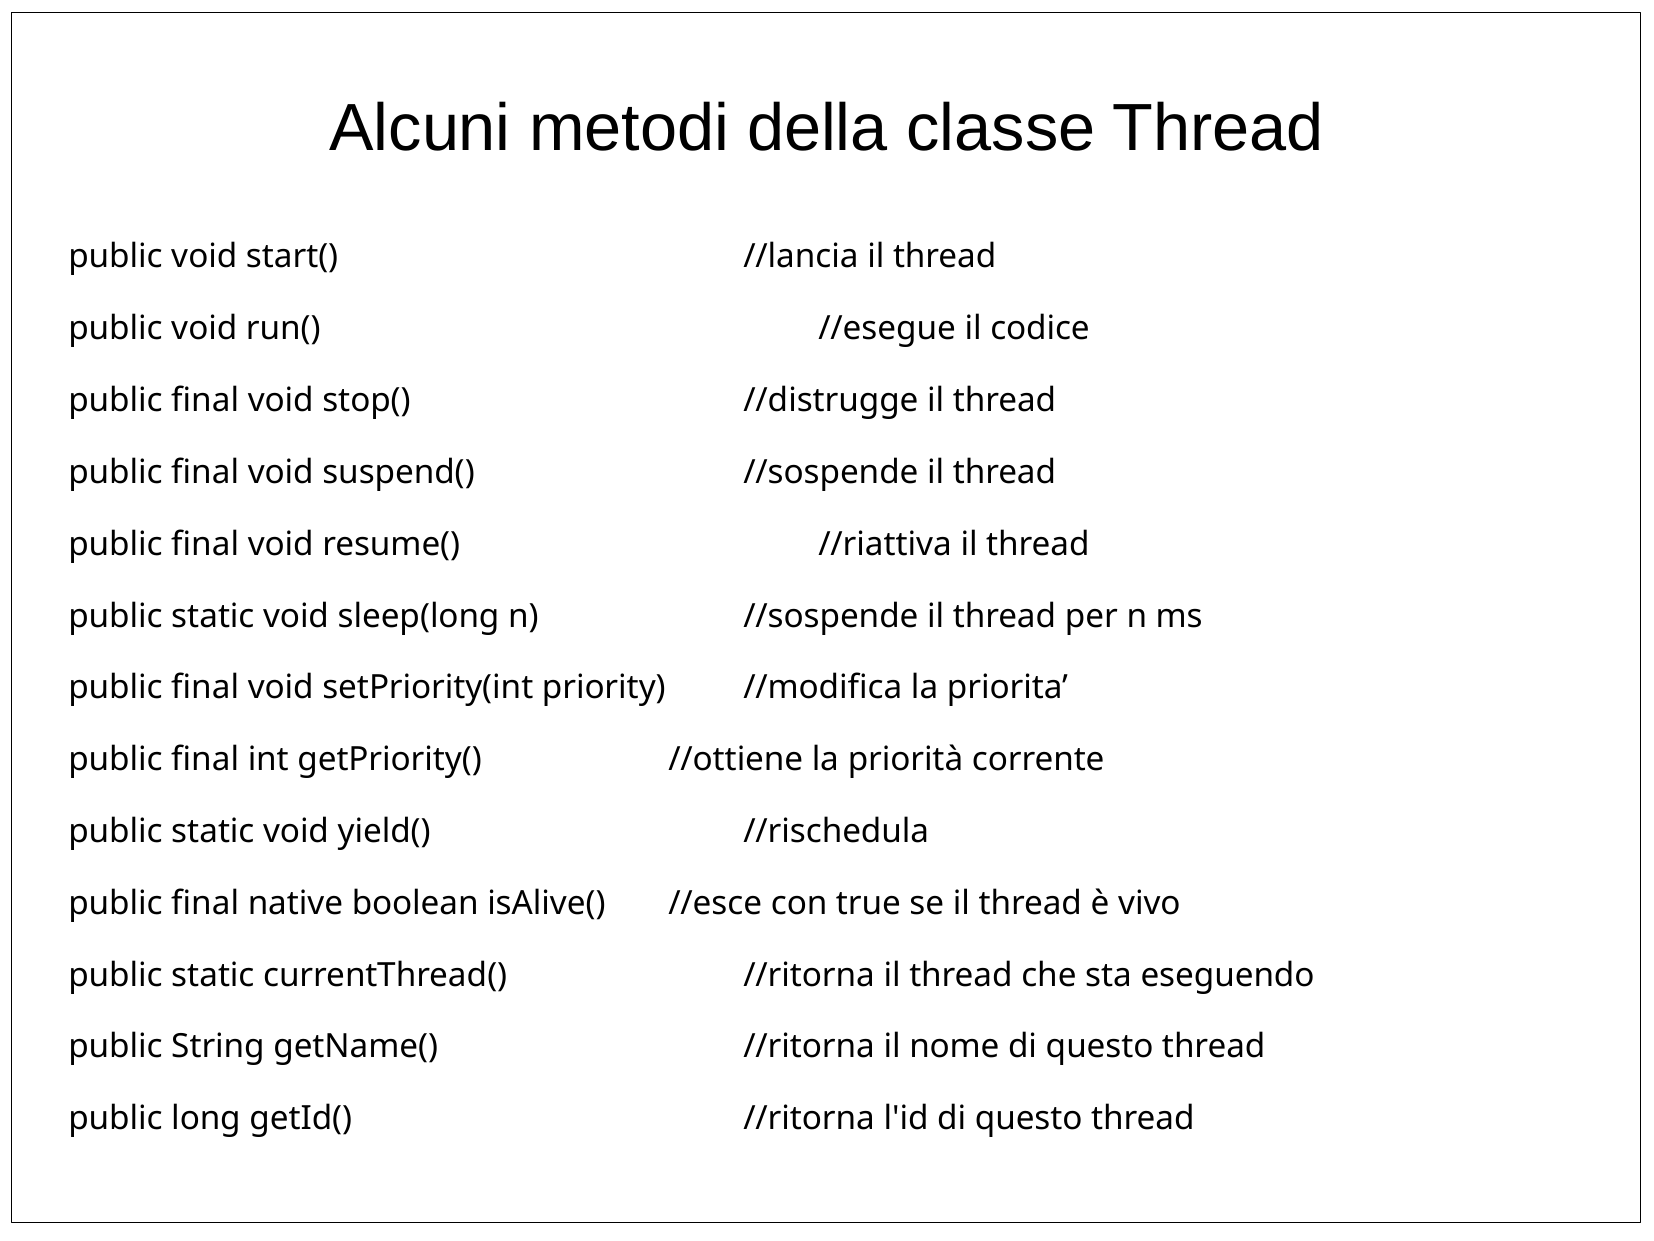

Alcuni metodi della classe Thread
public void start()						//lancia il thread
public void run()							//esegue il codice
public final void stop()					//distrugge il thread
public final void suspend()				//sospende il thread
public final void resume()					//riattiva il thread
public static void sleep(long n)			//sospende il thread per n ms
public final void setPriority(int priority) 	//modifica la priorita’
public final int getPriority()			//ottiene la priorità corrente
public static void yield()					//rischedula
public final native boolean isAlive() 	//esce con true se il thread è vivo
public static currentThread()				//ritorna il thread che sta eseguendo
public String getName()					//ritorna il nome di questo thread
public long getId()						//ritorna l'id di questo thread